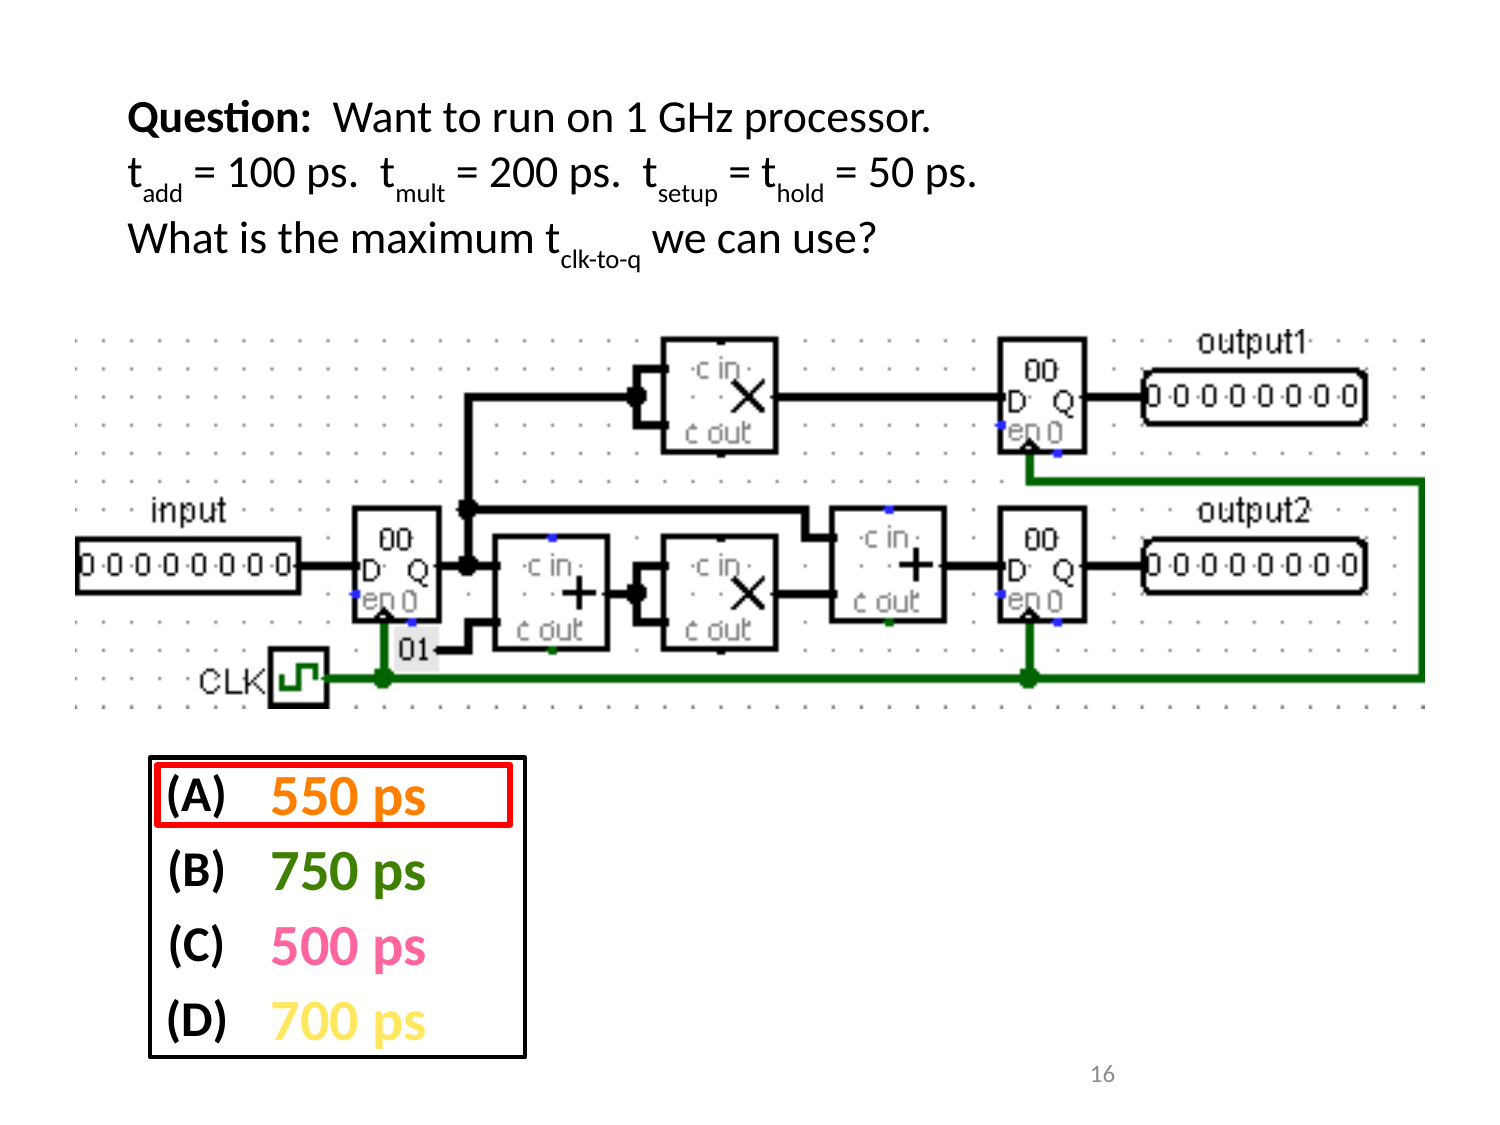

Question: Want to run on 1 GHz processor.
tadd = 100 ps. tmult = 200 ps. tsetup = thold = 50 ps.
What is the maximum tclk-to-q we can use?
550 ps
(A)
750 ps
(B)
500 ps
(C)
700 ps
(D)